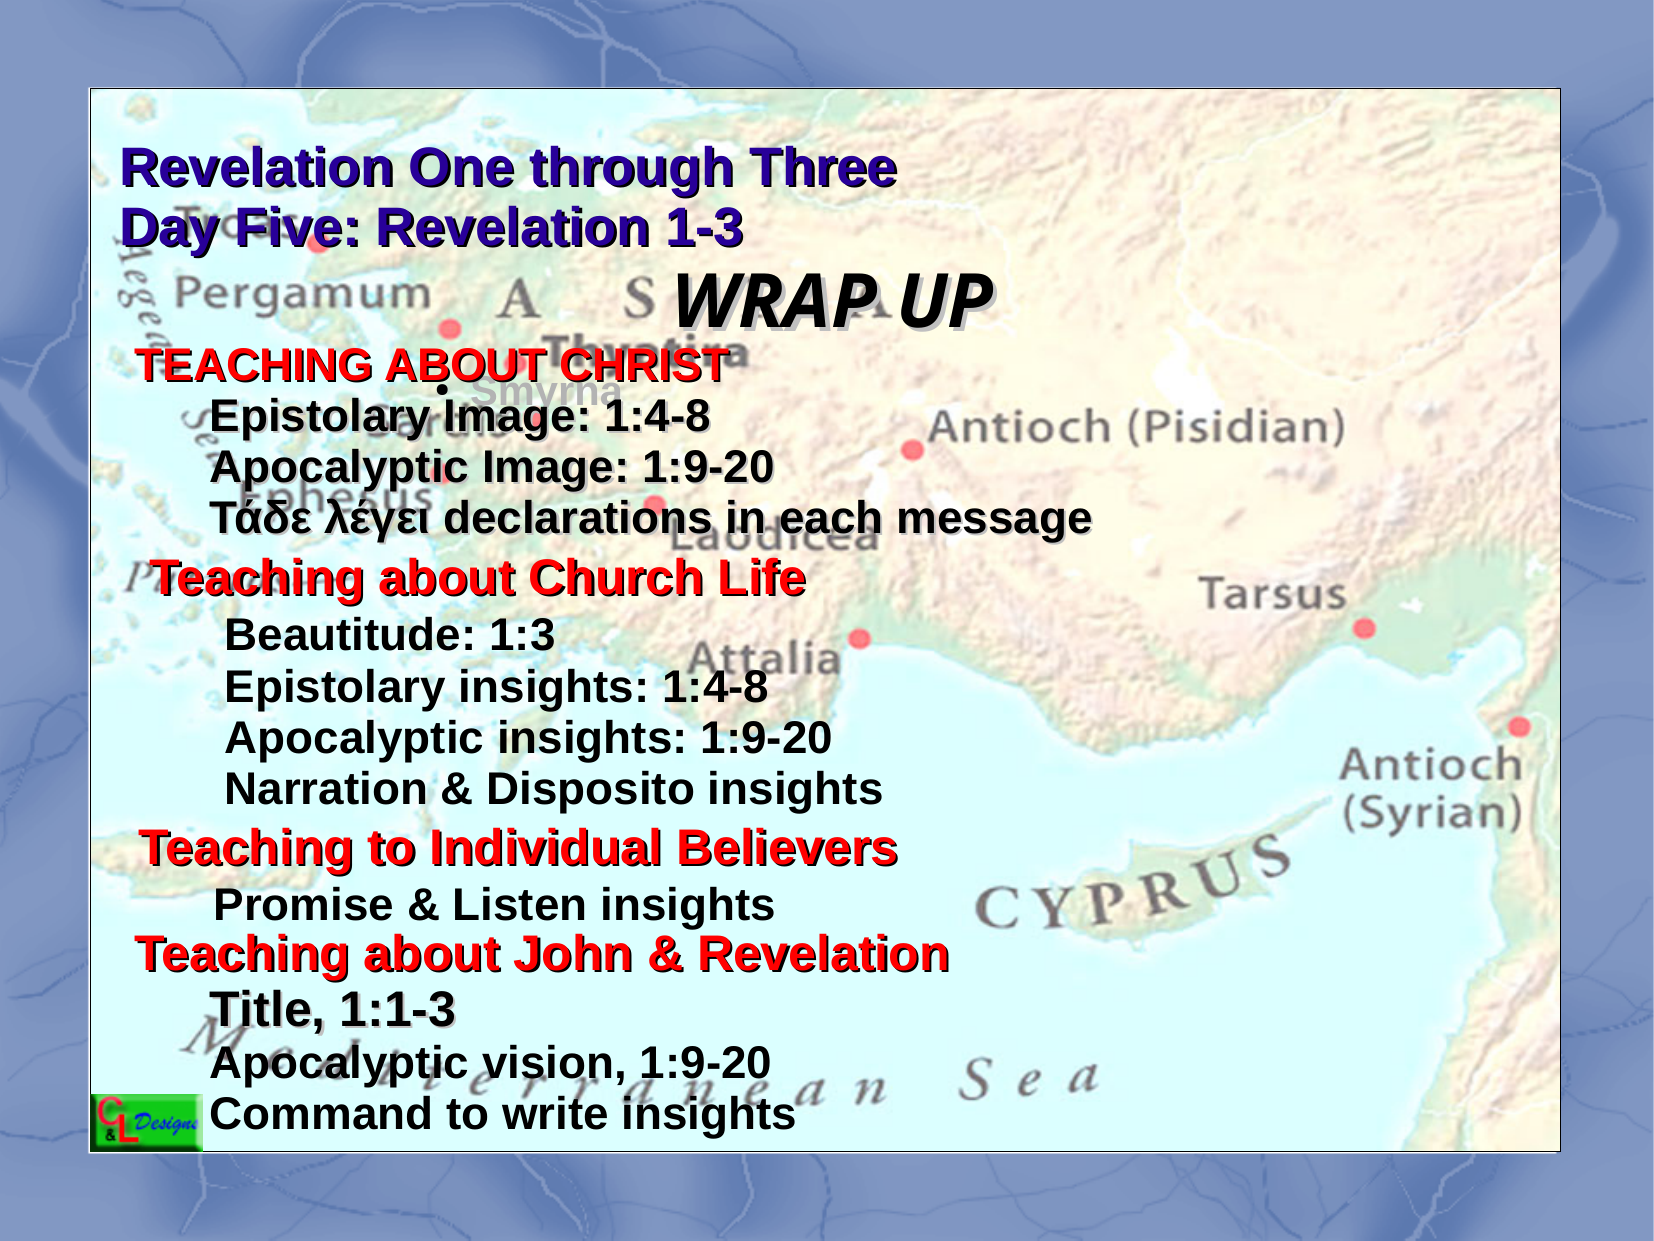

# Revelation One through Three Day Five: Revelation 1-3
WRAP UP
TEACHING ABOUT CHRIST
	Epistolary Image: 1:4-8
	Apocalyptic Image: 1:9-20
	Τάδε λέγει declarations in each message
Smyrna
Teaching about Church Life
	Beautitude: 1:3
	Epistolary insights: 1:4-8
	Apocalyptic insights: 1:9-20
	Narration & Disposito insights
Teaching to Individual Believers
	Promise & Listen insights
Teaching about John & Revelation
	Title, 1:1-3
	Apocalyptic vision, 1:9-20
	Command to write insights